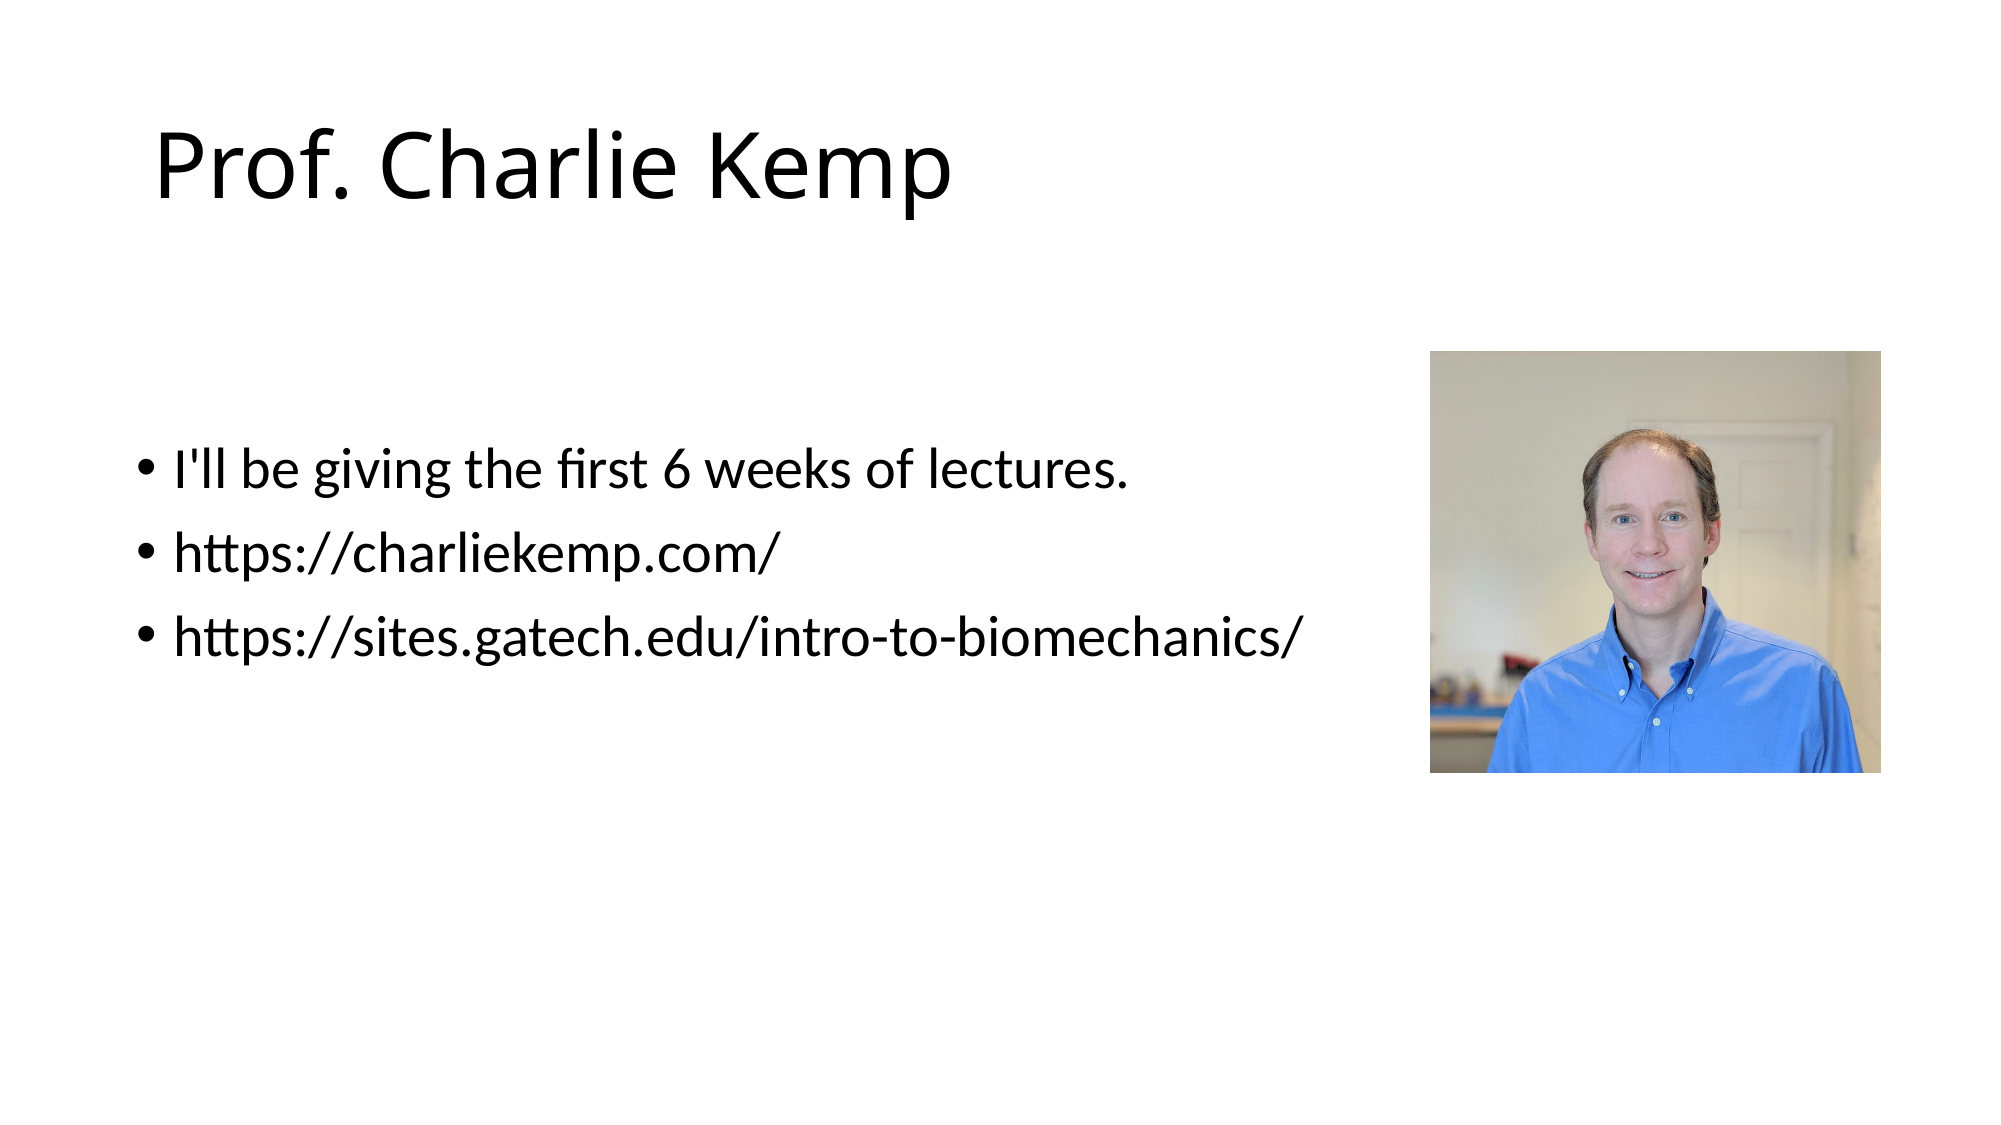

# Prof. Charlie Kemp
I'll be giving the first 6 weeks of lectures.
https://charliekemp.com/
https://sites.gatech.edu/intro-to-biomechanics/